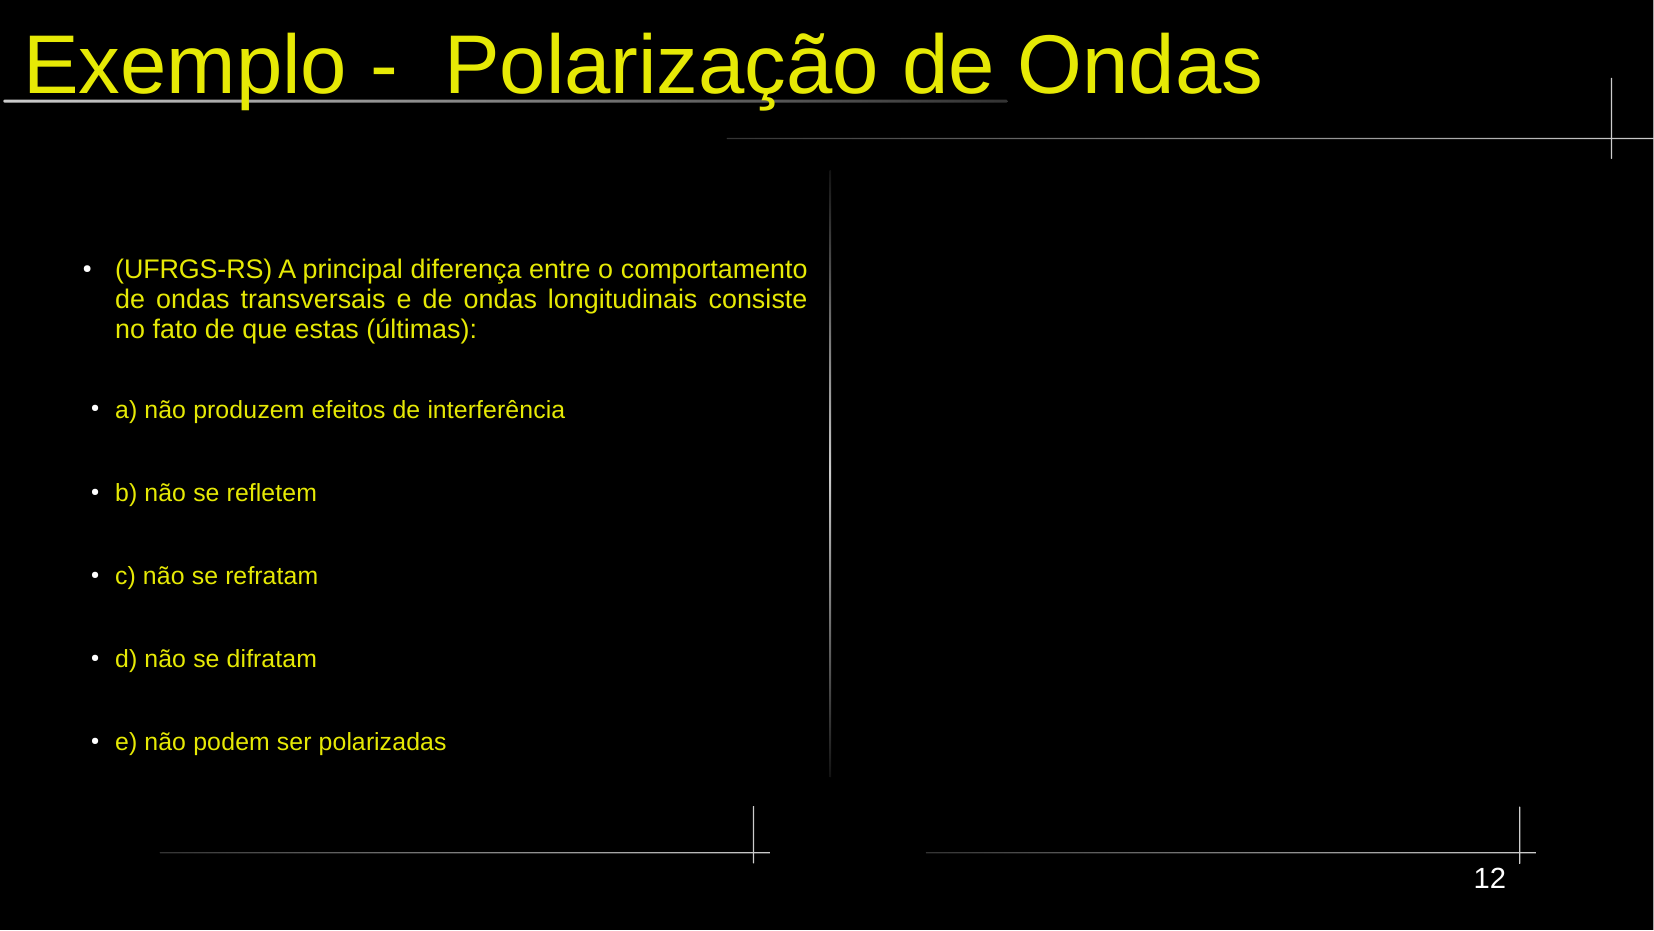

# Exemplo - Polarização de Ondas
(UFRGS-RS) A principal diferença entre o comportamento de ondas transversais e de ondas longitudinais consiste no fato de que estas (últimas):
a) não produzem efeitos de interferência
b) não se refletem
c) não se refratam
d) não se difratam
e) não podem ser polarizadas
12